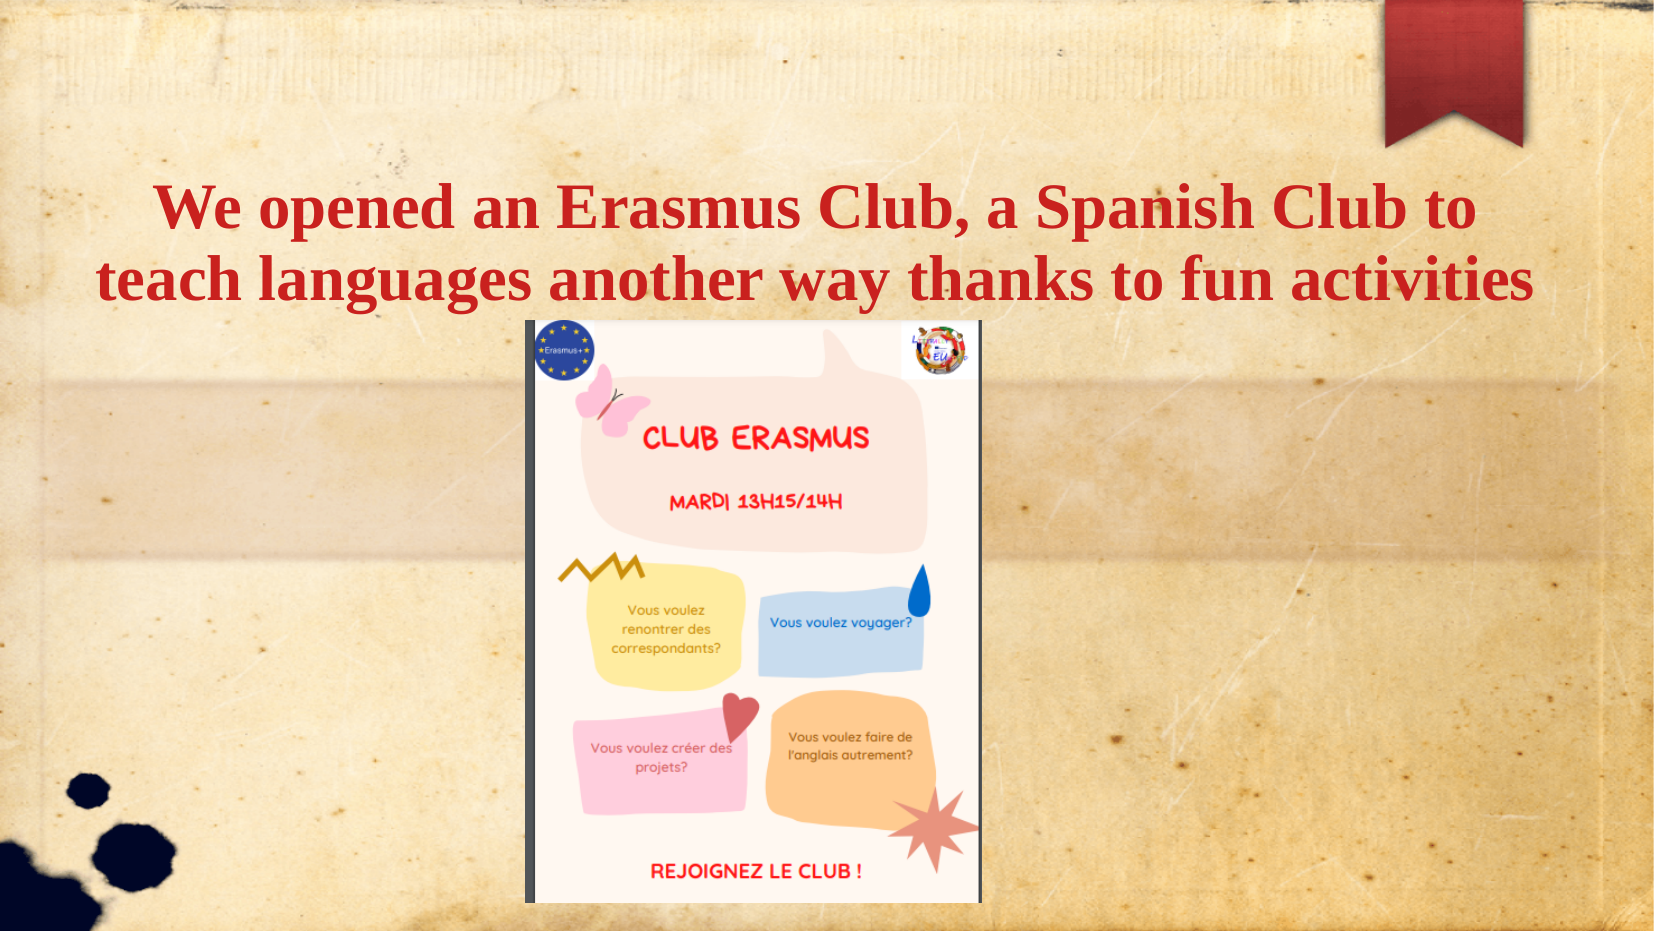

# We opened an Erasmus Club, a Spanish Club to teach languages another way thanks to fun activities